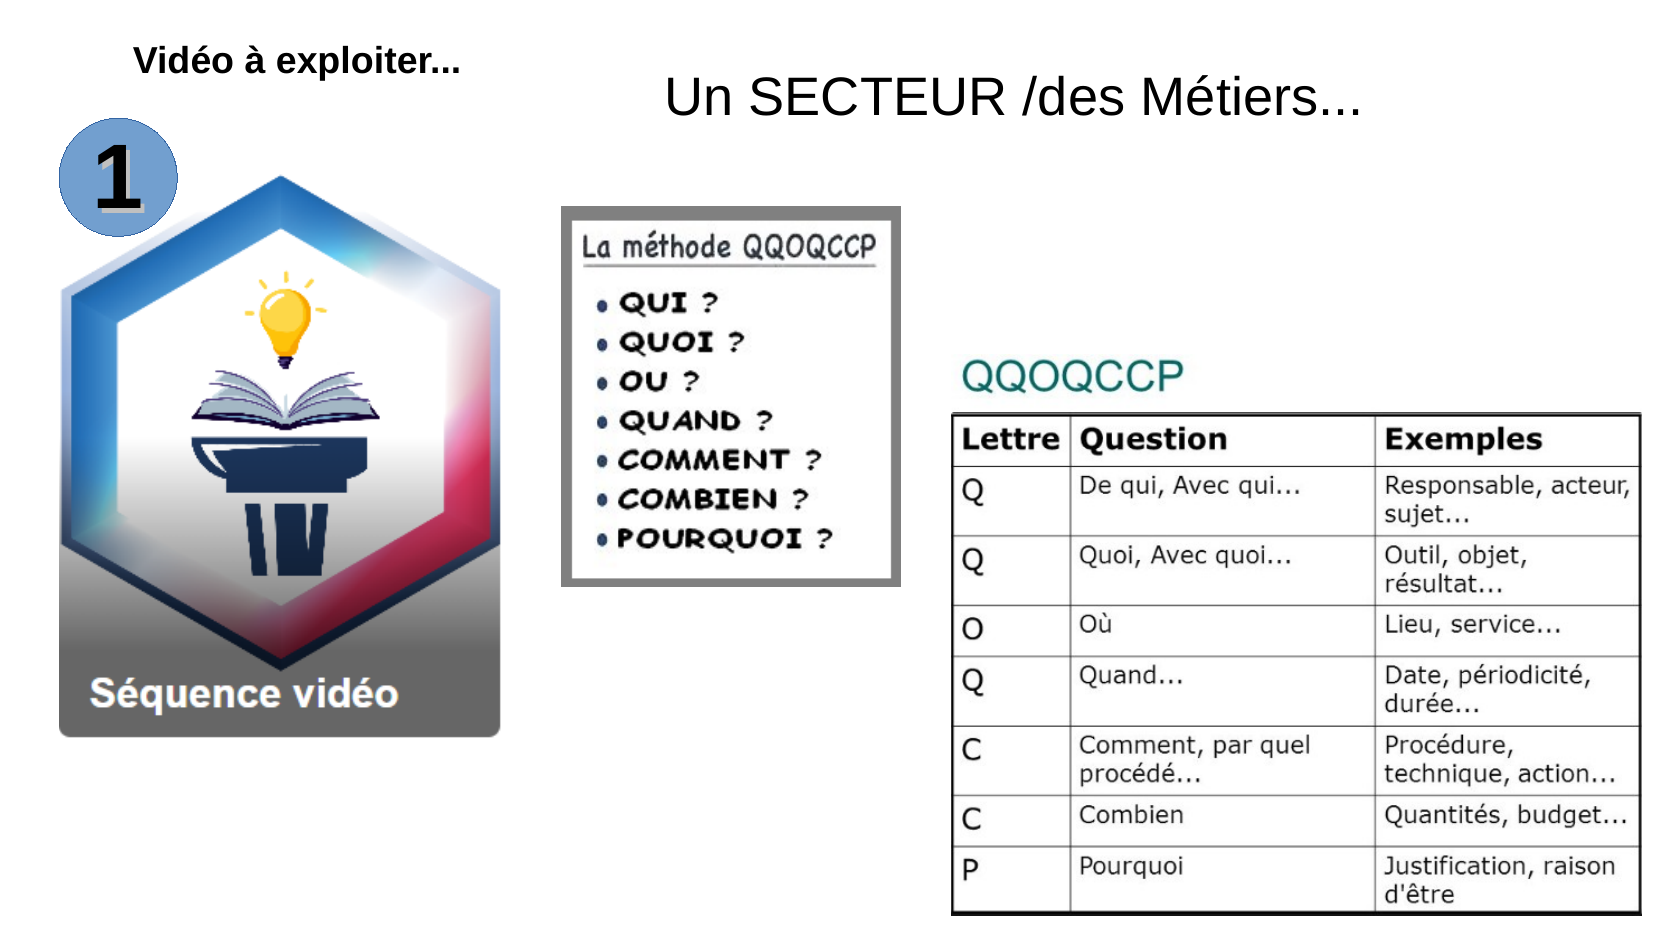

Vidéo à exploiter...
Un SECTEUR /des Métiers...
1